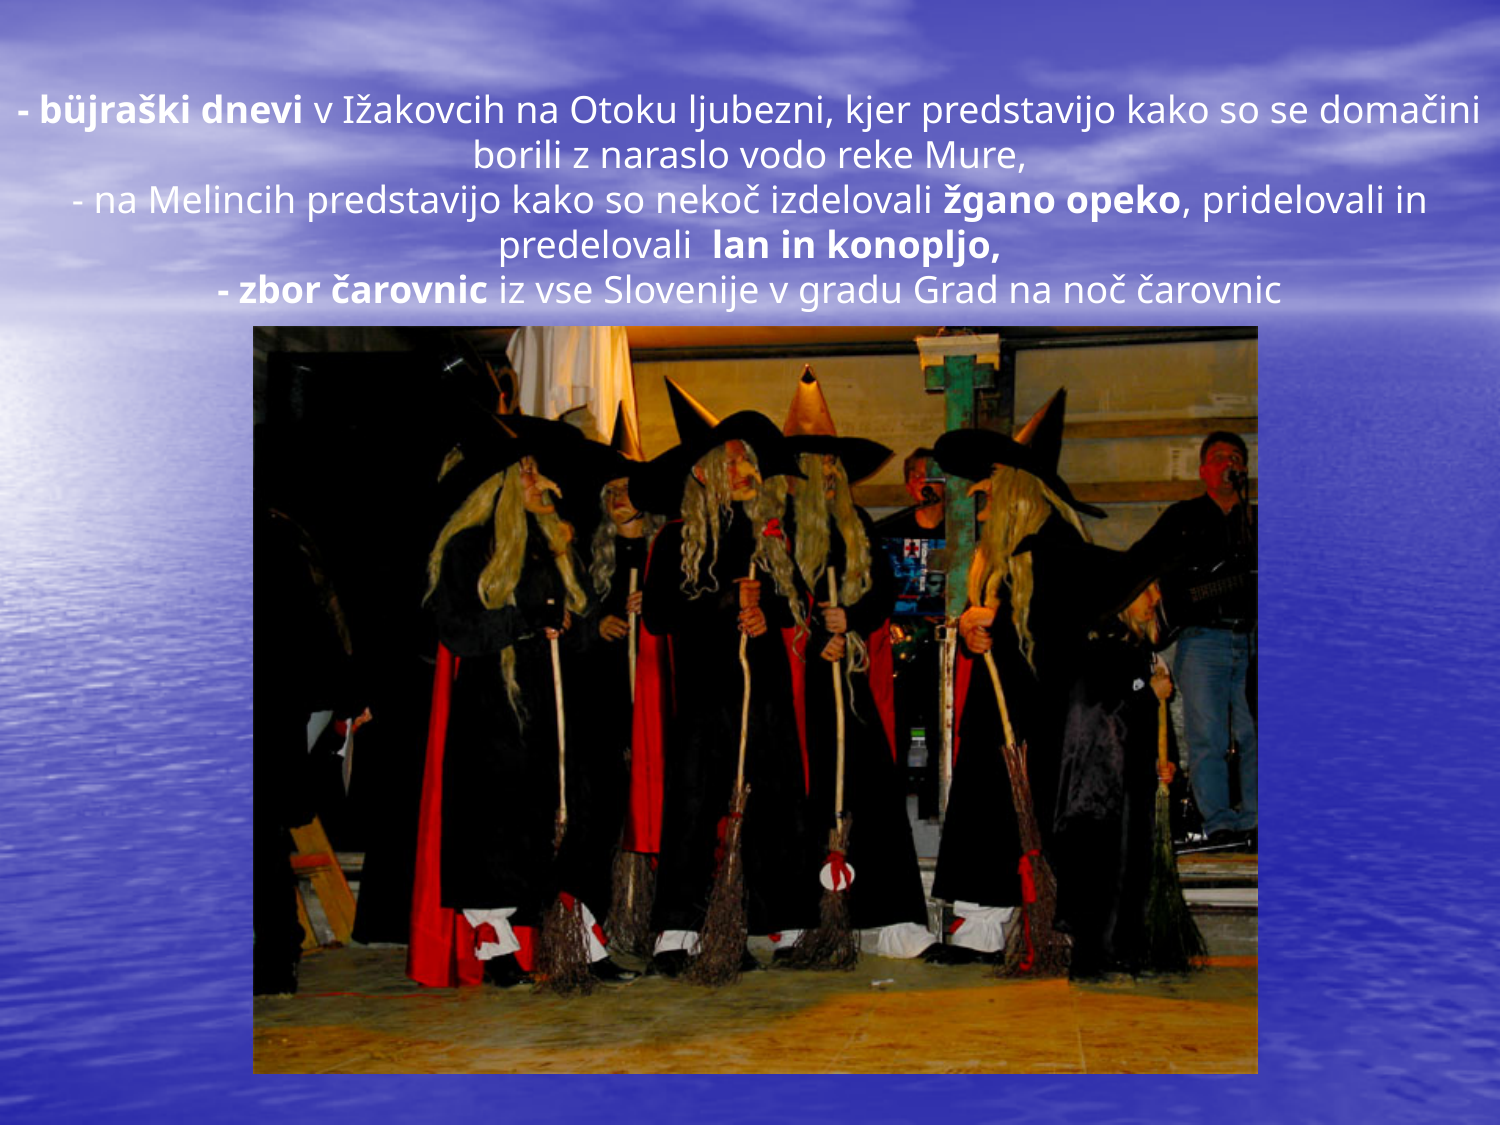

- büjraški dnevi v Ižakovcih na Otoku ljubezni, kjer predstavijo kako so se domačini borili z naraslo vodo reke Mure,
- na Melincih predstavijo kako so nekoč izdelovali žgano opeko, pridelovali in predelovali lan in konopljo,
- zbor čarovnic iz vse Slovenije v gradu Grad na noč čarovnic